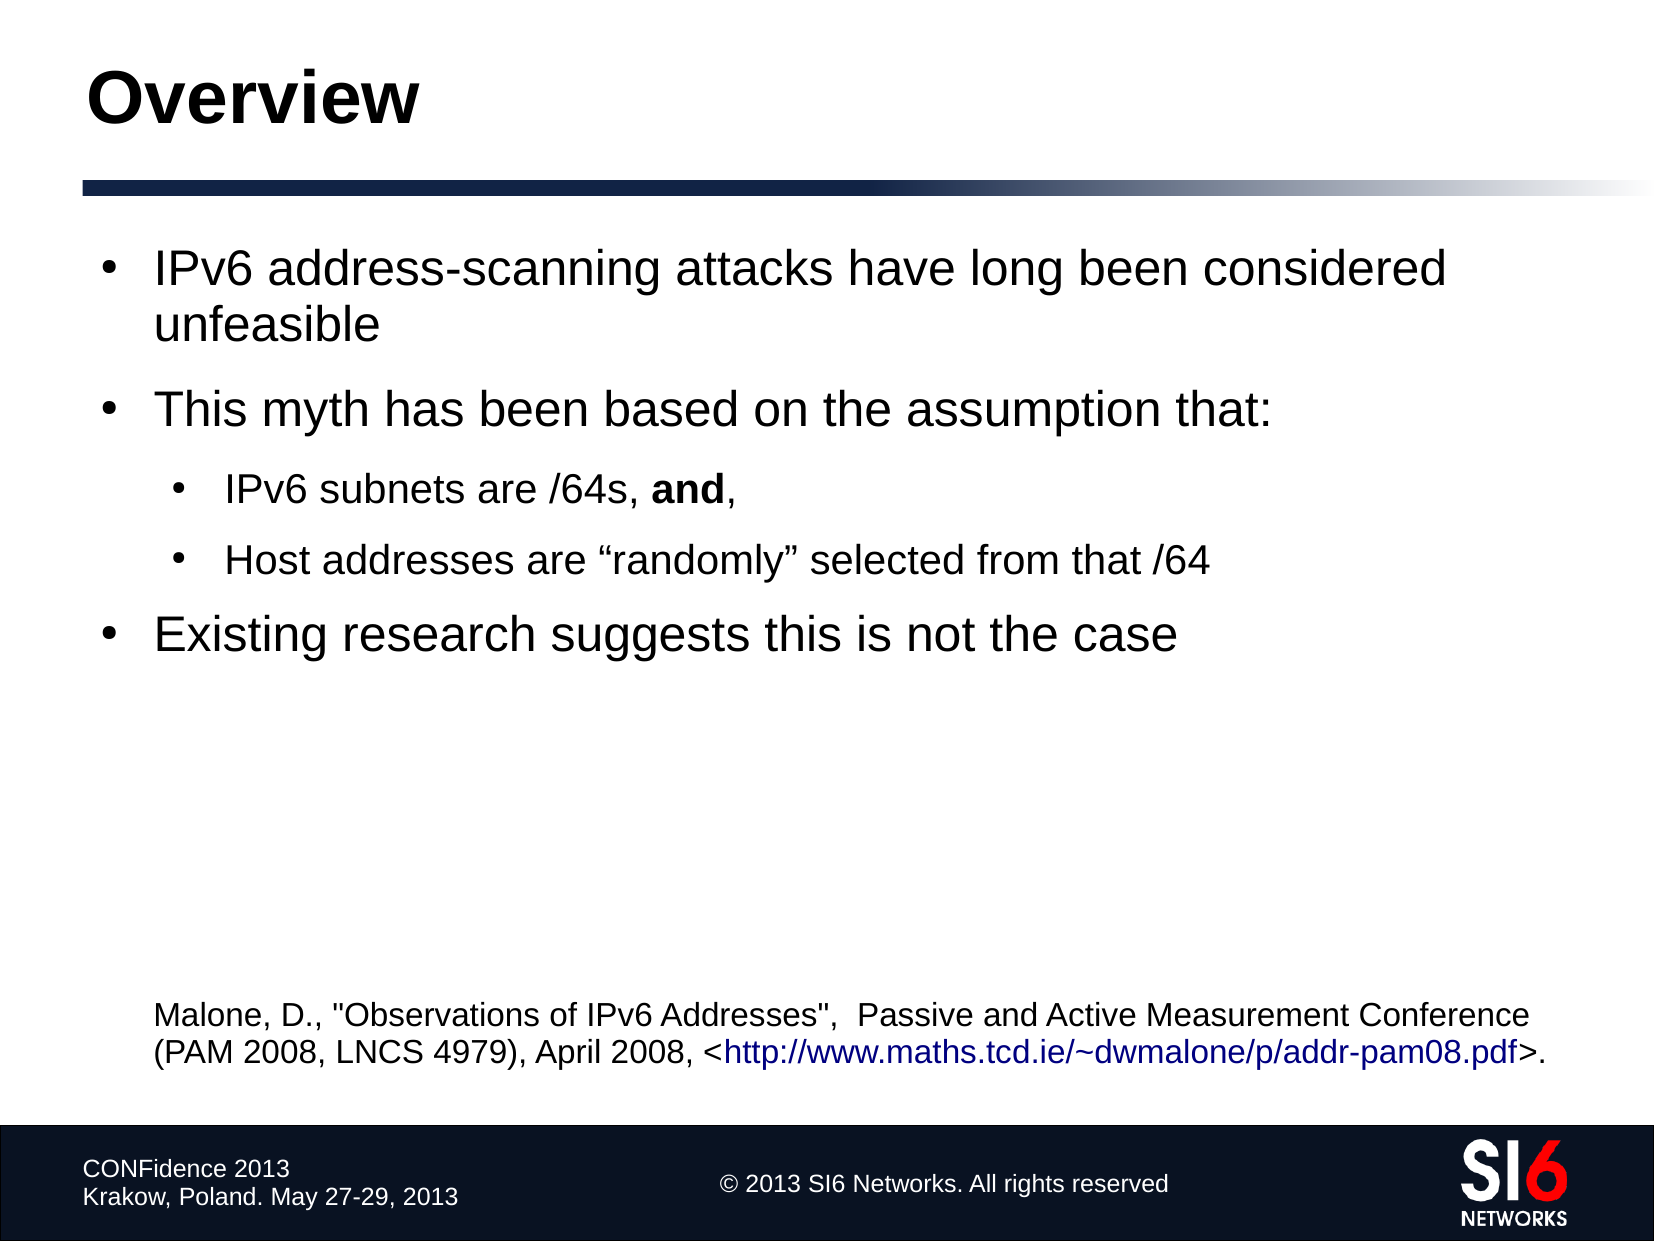

# Overview
IPv6 address-scanning attacks have long been considered unfeasible
This myth has been based on the assumption that:
IPv6 subnets are /64s, and,
Host addresses are “randomly” selected from that /64
Existing research suggests this is not the case
Malone, D., "Observations of IPv6 Addresses", Passive and Active Measurement Conference (PAM 2008, LNCS 4979), April 2008, <http://www.maths.tcd.ie/~dwmalone/p/addr-pam08.pdf>.